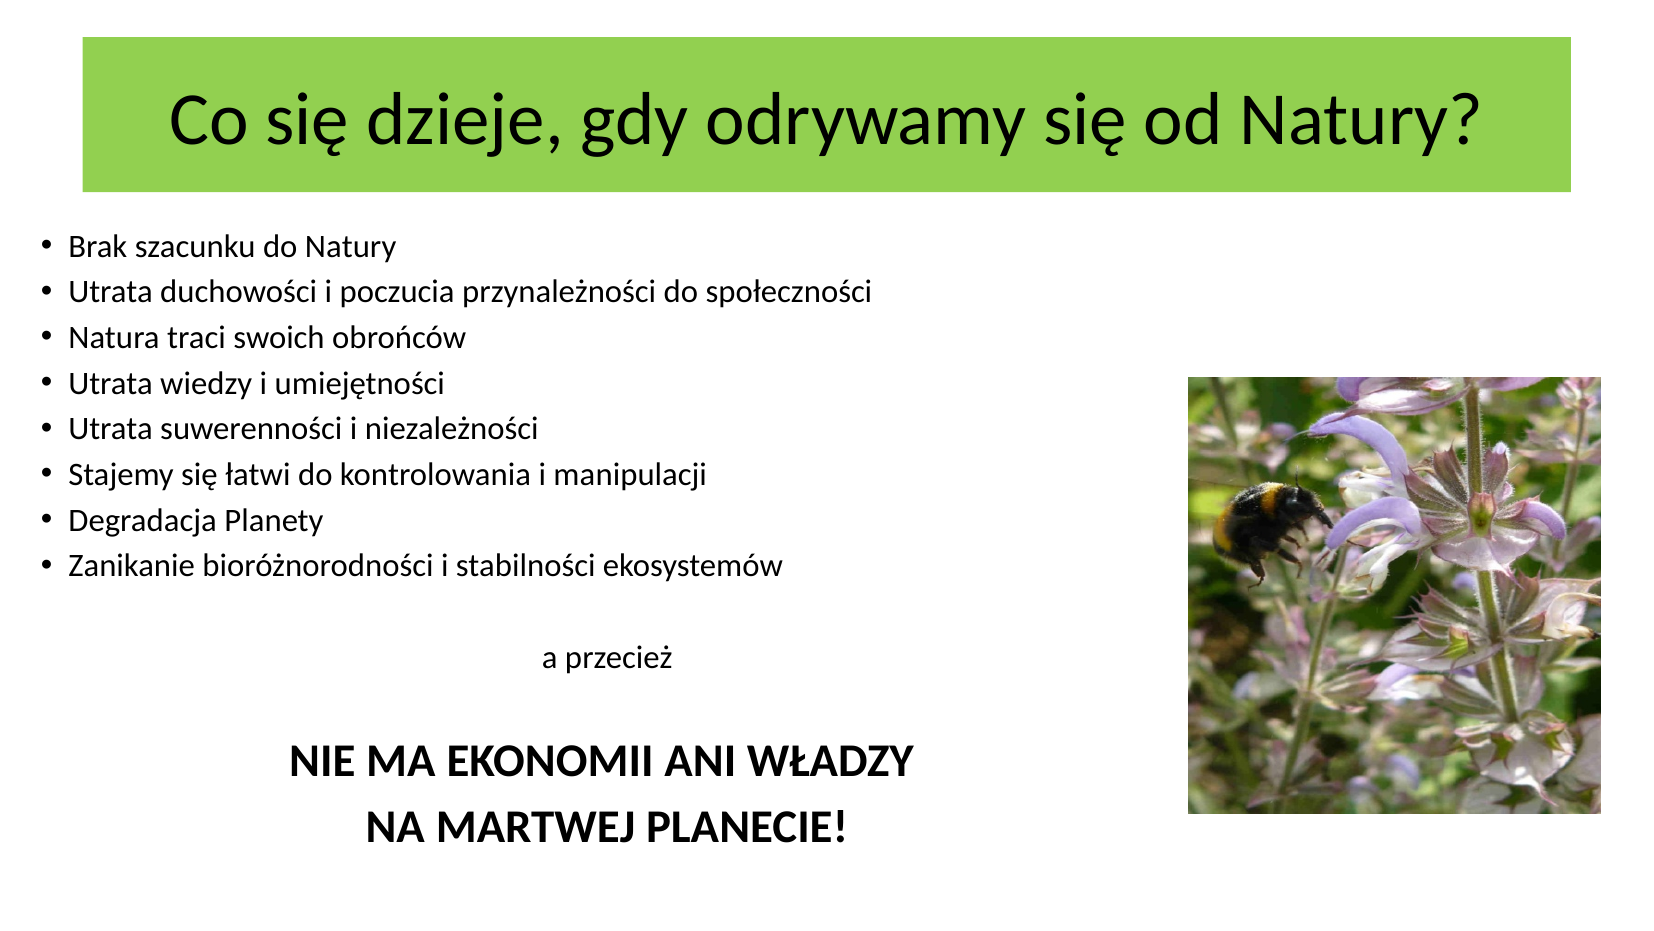

# Co się dzieje, gdy odrywamy się od Natury?
Brak szacunku do Natury
Utrata duchowości i poczucia przynależności do społeczności
Natura traci swoich obrońców
Utrata wiedzy i umiejętności
Utrata suwerenności i niezależności
Stajemy się łatwi do kontrolowania i manipulacji
Degradacja Planety
Zanikanie bioróżnorodności i stabilności ekosystemów
a przecież
NIE MA EKONOMII ANI WŁADZY
NA MARTWEJ PLANECIE!